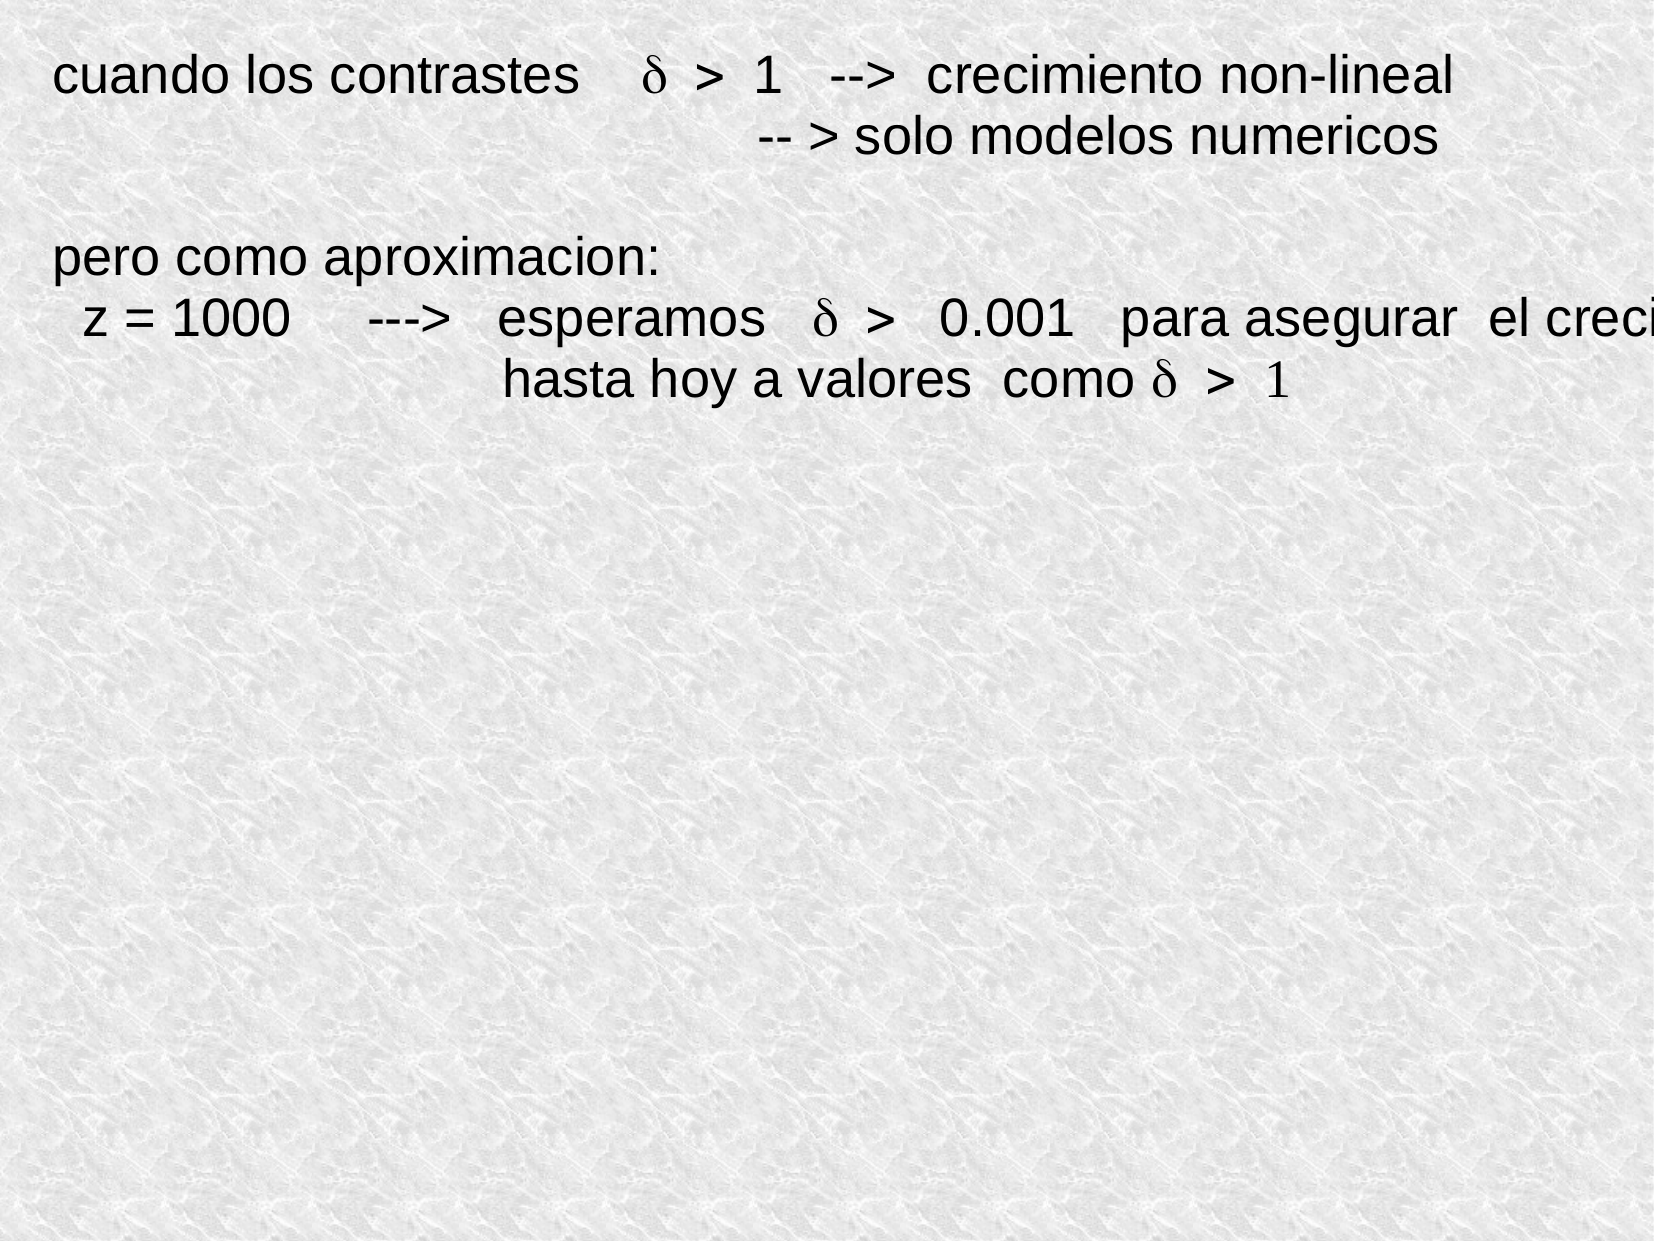

cuando los contrastes  > 1 --> crecimiento non-lineal
 -- > solo modelos numericos
pero como aproximacion:
 z = 1000 ---> esperamos  > 0.001 para asegurar el crecimiento
 hasta hoy a valores como  > 1